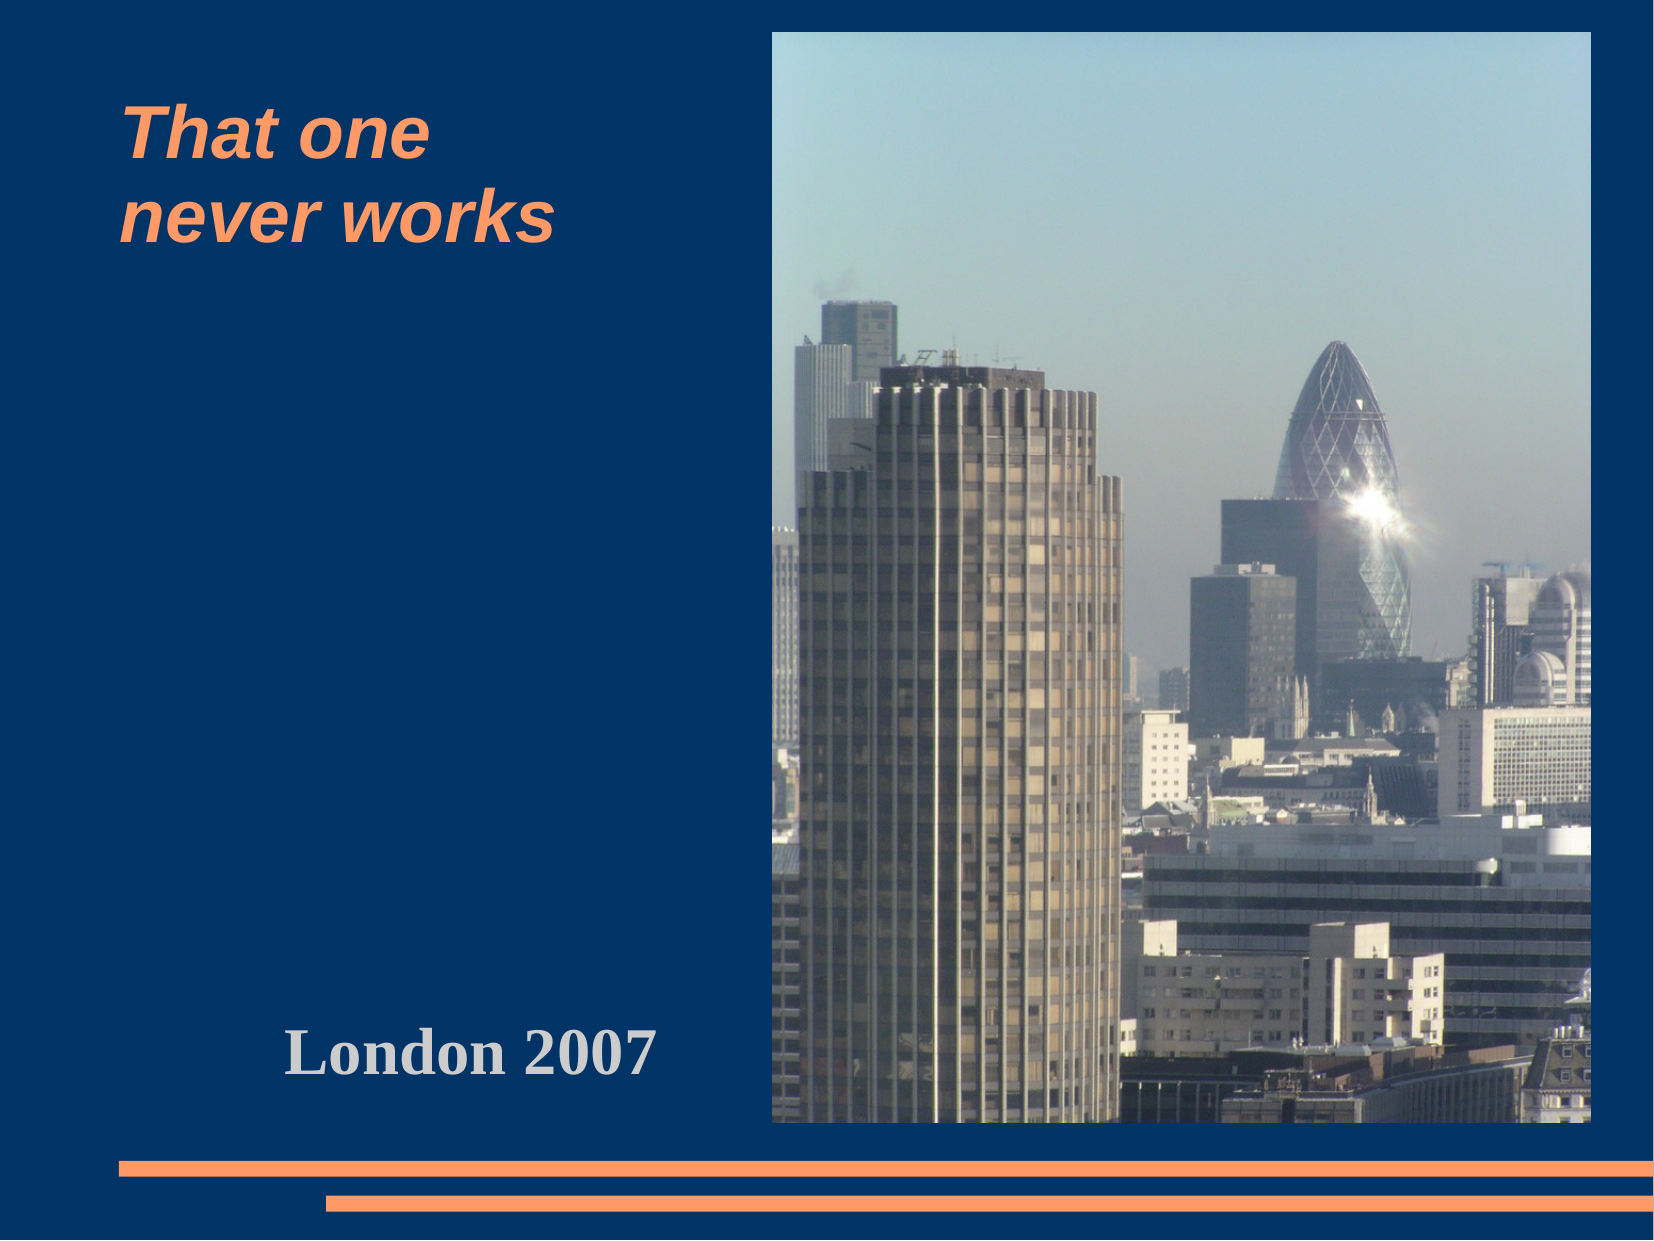

# That one never works
London 2007